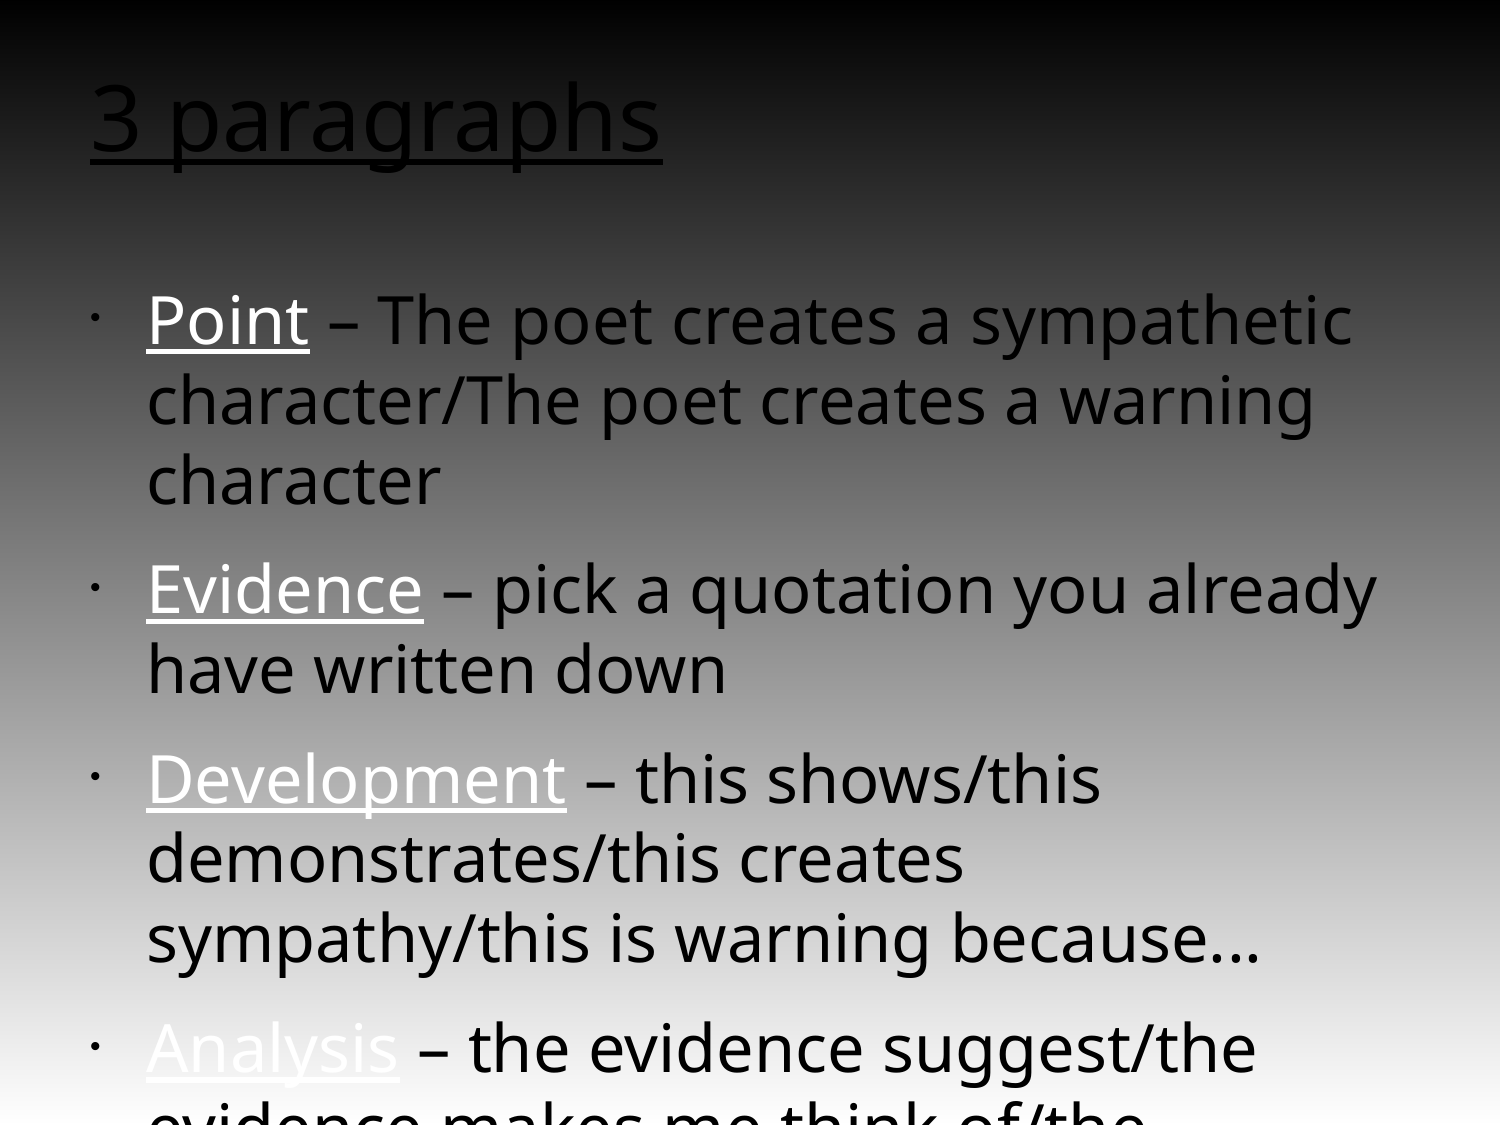

# 3 paragraphs
Point – The poet creates a sympathetic character/The poet creates a warning character
Evidence – pick a quotation you already have written down
Development – this shows/this demonstrates/this creates sympathy/this is warning because...
Analysis – the evidence suggest/the evidence makes me think of/the connotations of these words show...